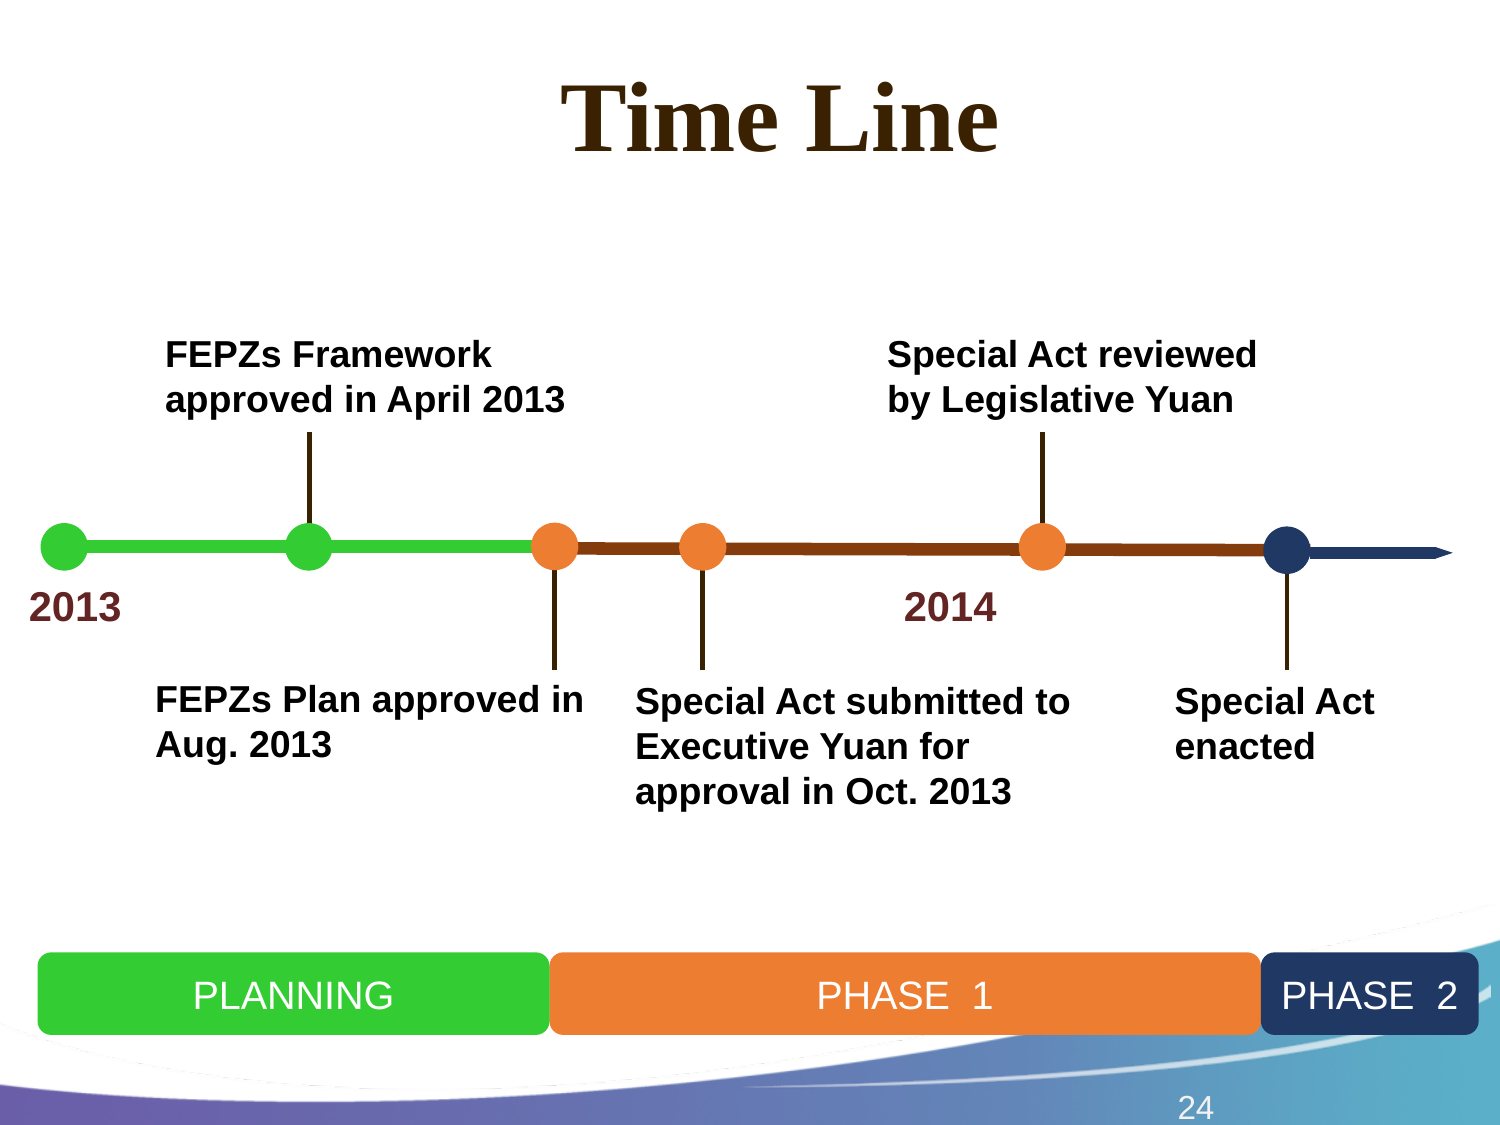

# Time Line
FEPZs Framework approved in April 2013
Special Act reviewed by Legislative Yuan
2013
2014
FEPZs Plan approved in
Aug. 2013
Special Act submitted to Executive Yuan for approval in Oct. 2013
Special Act enacted
PLANNING
PHASE 1
PHASE 2